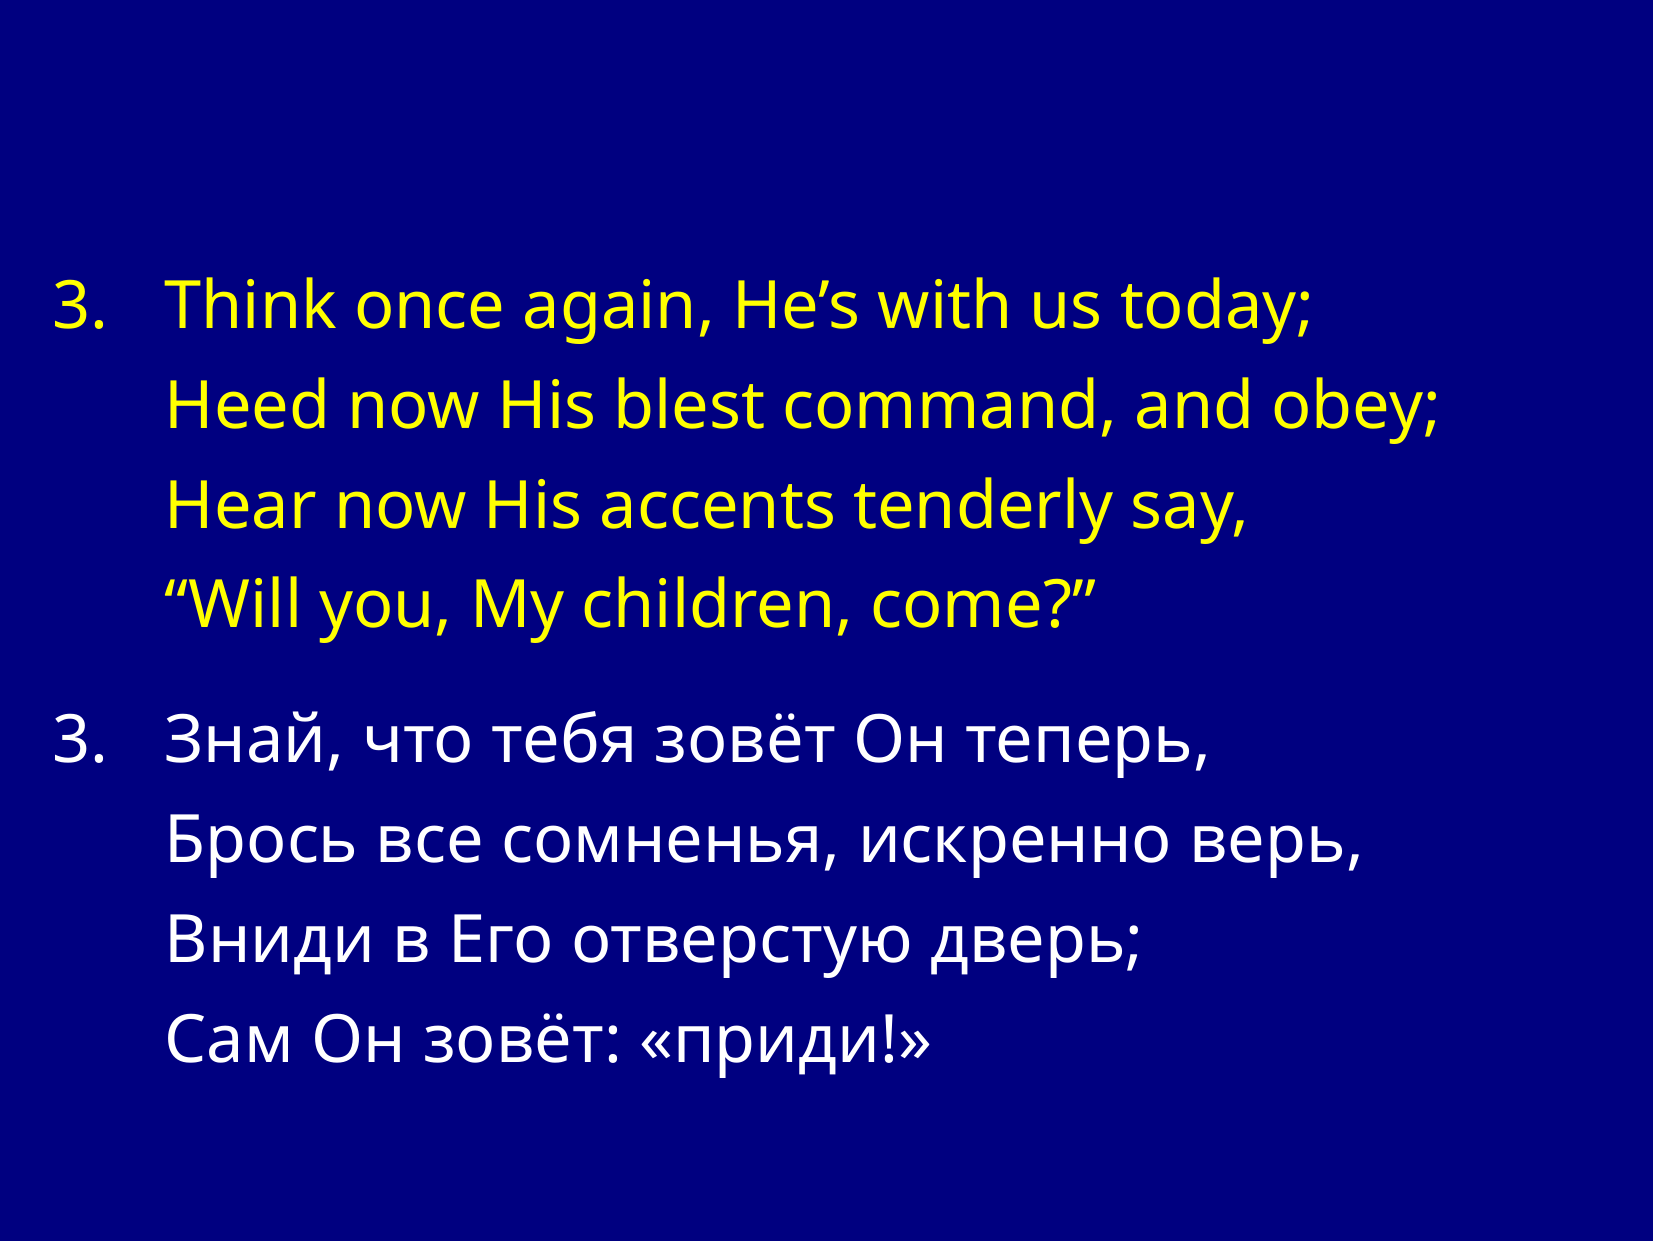

3.	Think once again, He’s with us today;
	Heed now His blest command, and obey;
	Hear now His accents tenderly say,
	“Will you, My children, come?”
3.	Знай, что тебя зовёт Он теперь,
	Брось все сомненья, искренно верь,
	Вниди в Его отверстую дверь;
	Сам Он зовёт: «приди!»